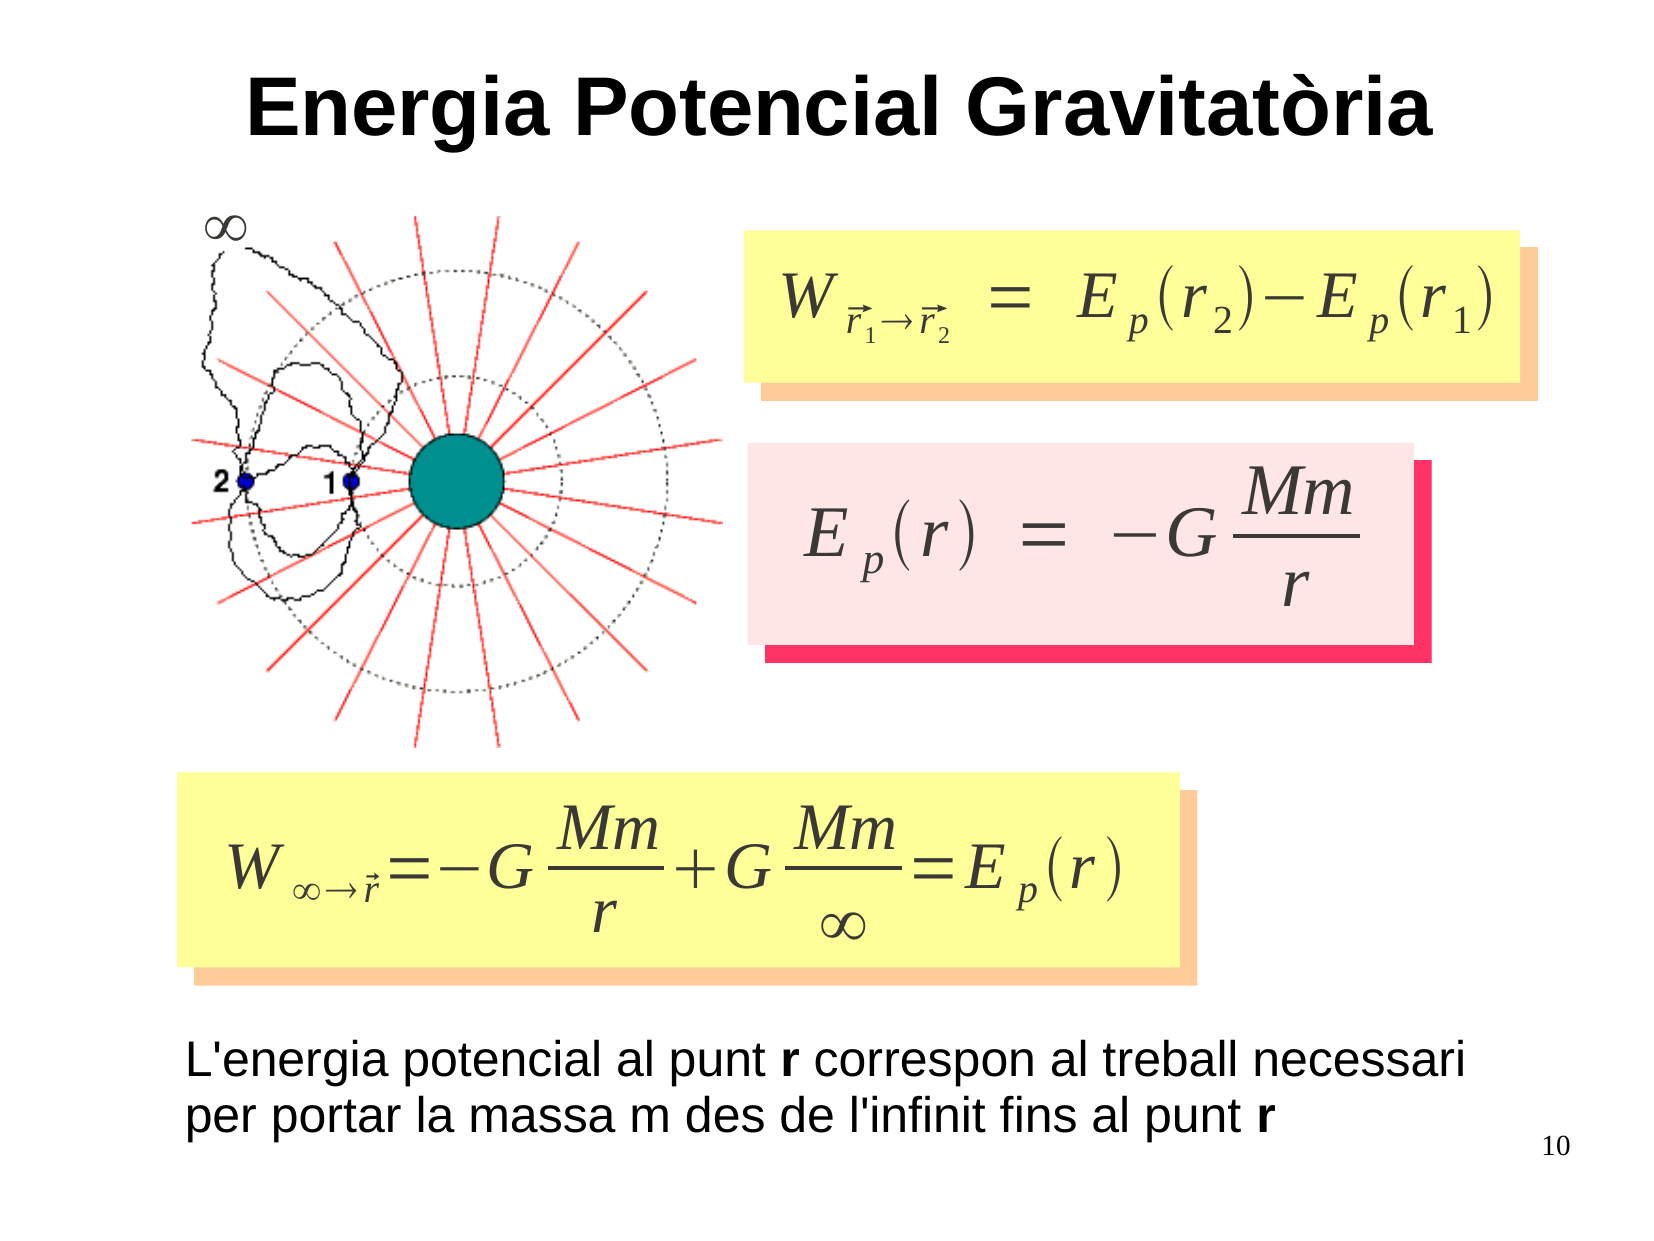

Energia Potencial Gravitatòria
M
L'energia potencial al punt r correspon al treball necessari per portar la massa m des de l'infinit fins al punt r
10